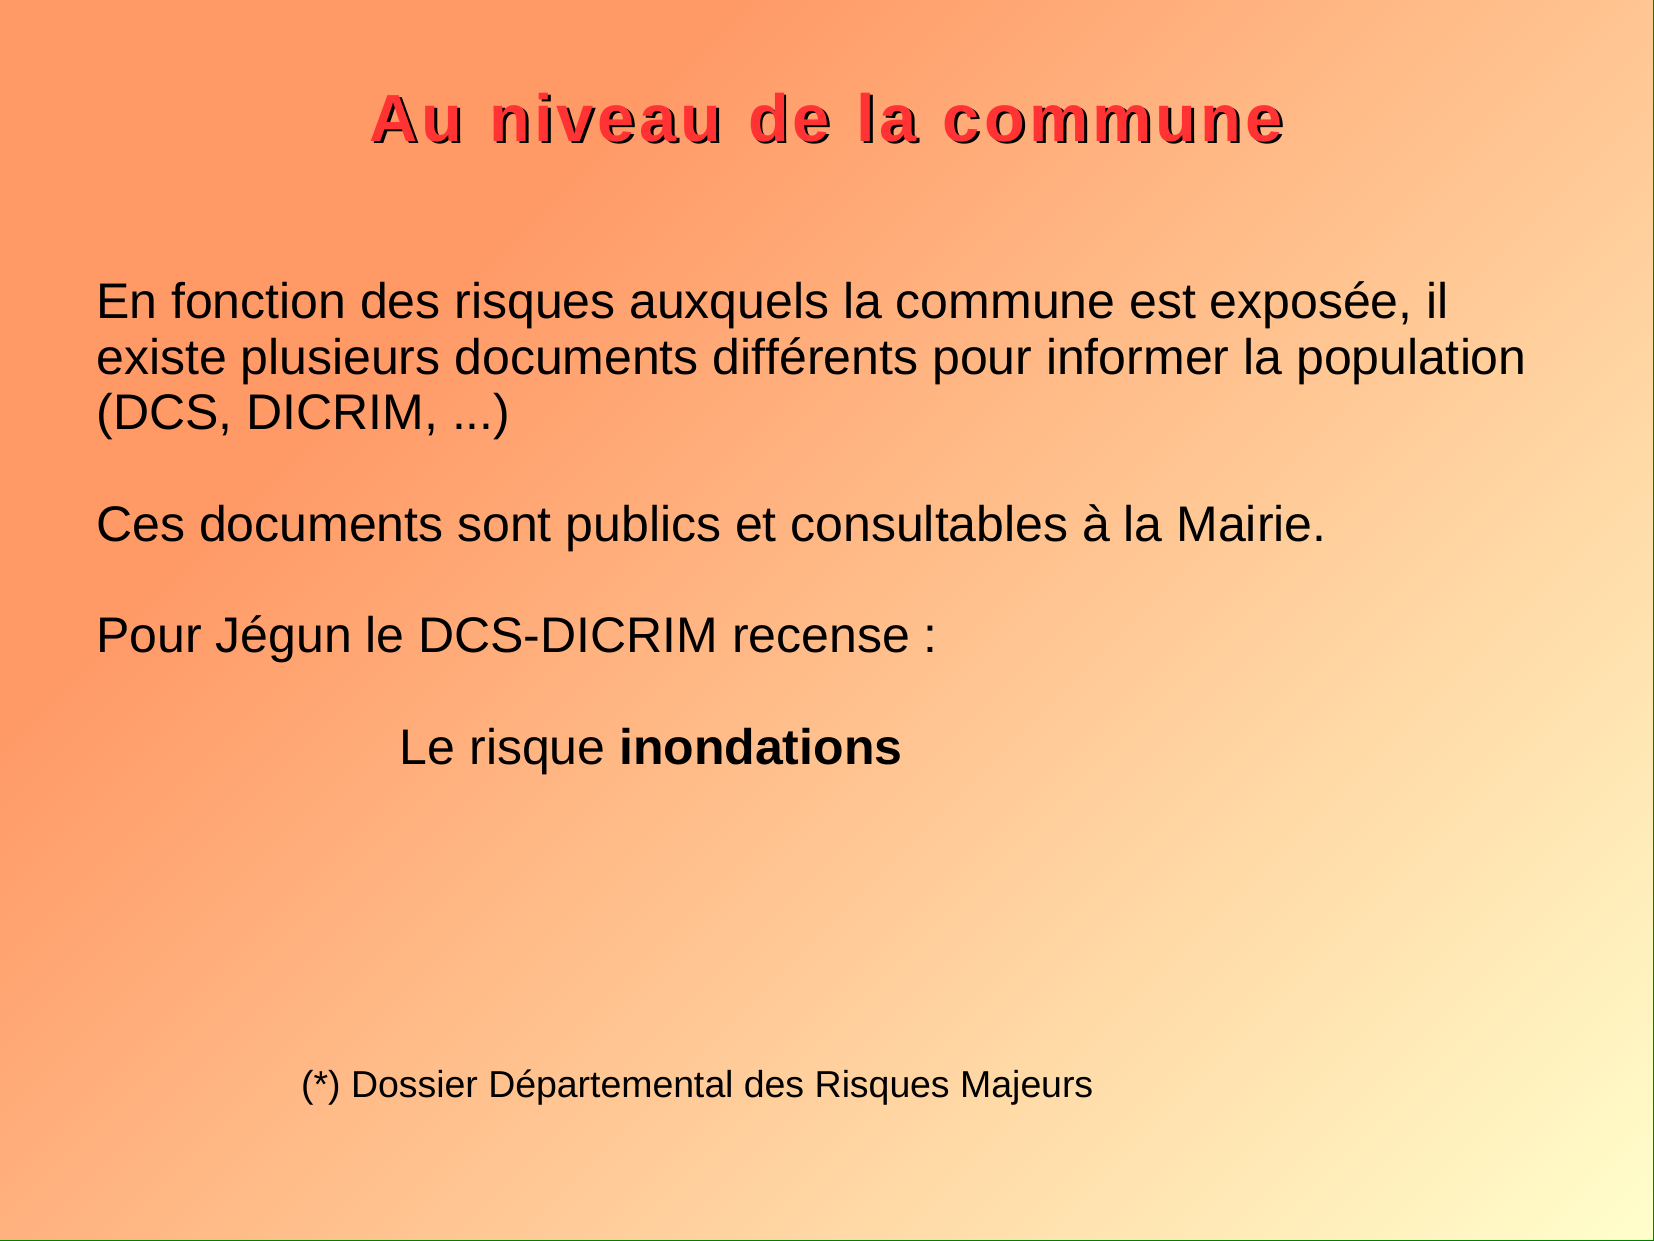

# Au niveau de la commune
En fonction des risques auxquels la commune est exposée, il existe plusieurs documents différents pour informer la population (DCS, DICRIM, ...)
Ces documents sont publics et consultables à la Mairie.
Pour Jégun le DCS-DICRIM recense :
 Le risque inondations
(*) Dossier Départemental des Risques Majeurs